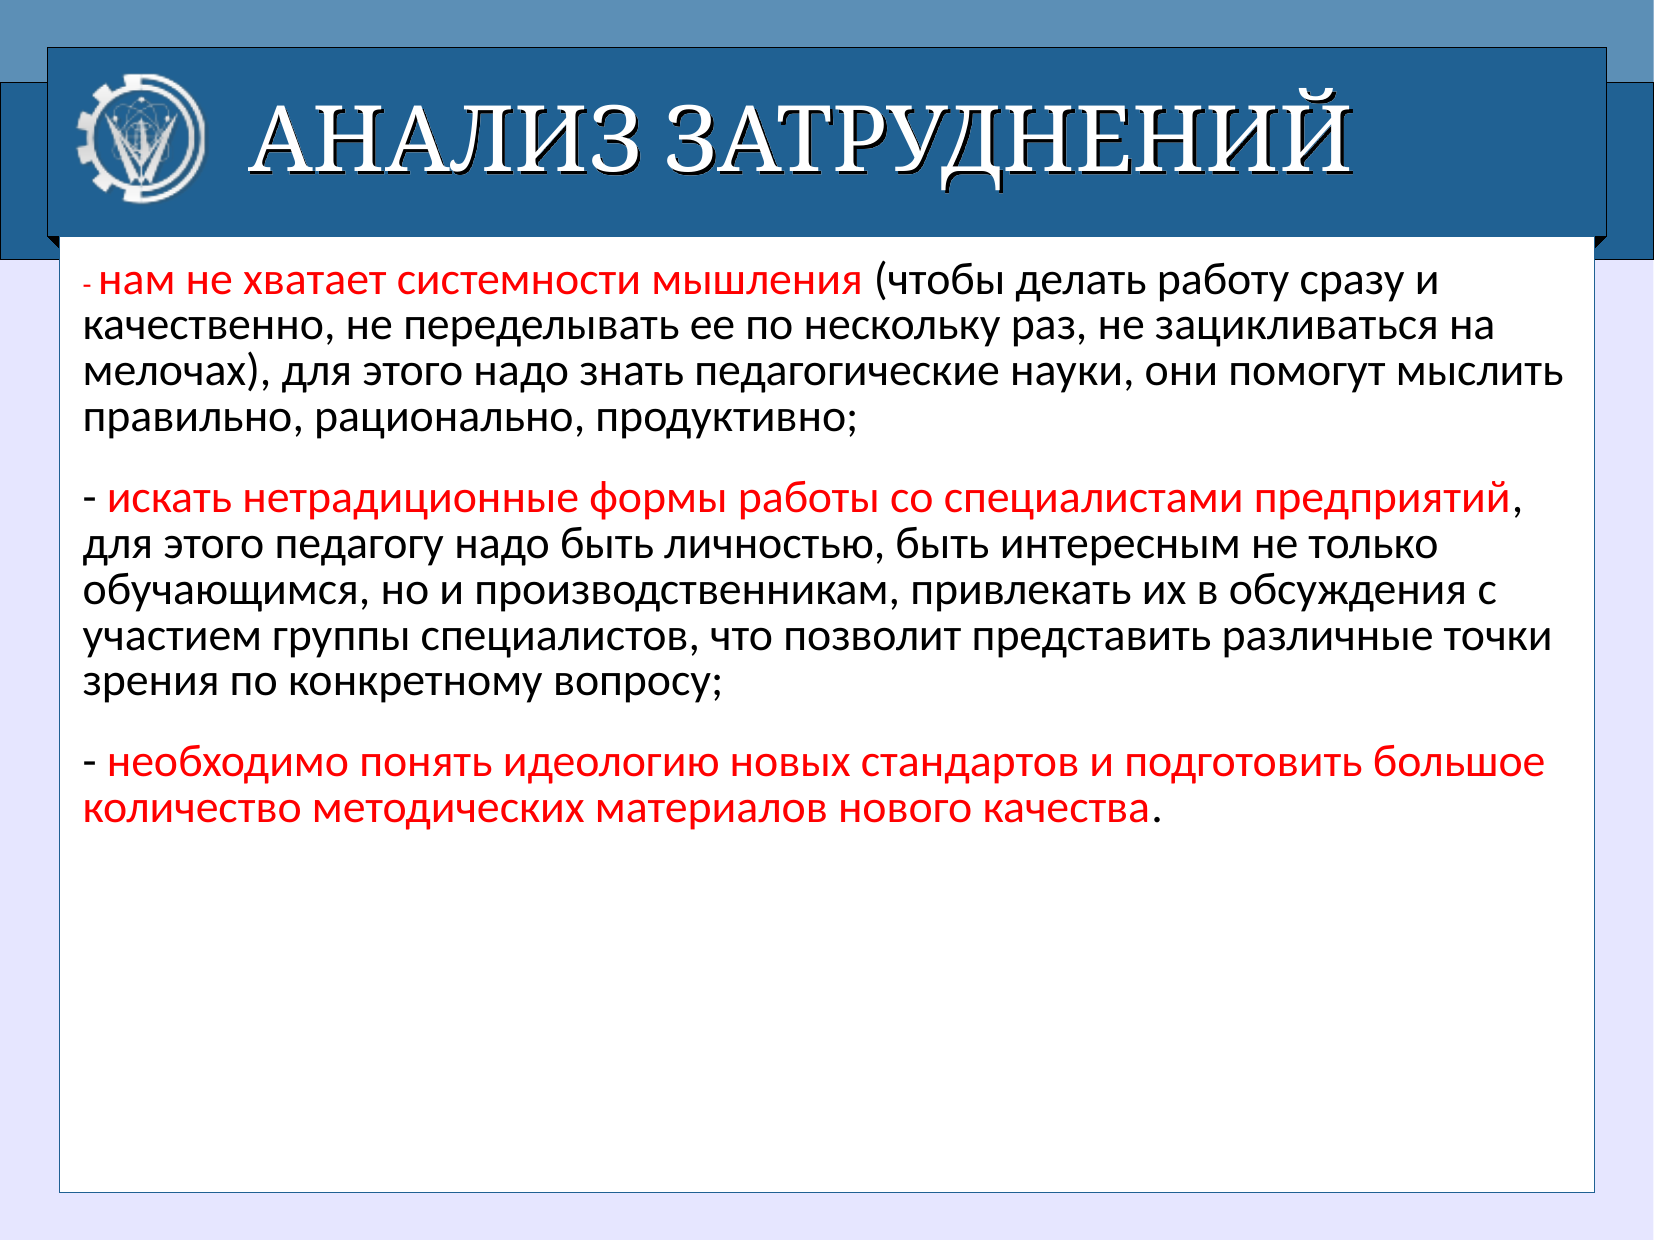

# АНАЛИЗ ЗАТРУДНЕНИЙ
- нам не хватает системности мышления (чтобы делать работу сразу и качественно, не переделывать ее по нескольку раз, не зацикливаться на мелочах), для этого надо знать педагогические науки, они помогут мыслить правильно, рационально, продуктивно;
- искать нетрадиционные формы работы со специалистами предприятий, для этого педагогу надо быть личностью, быть интересным не только обучающимся, но и производственникам, привлекать их в обсуждения с участием группы специалистов, что позволит представить различные точки зрения по конкретному вопросу;
- необходимо понять идеологию новых стандартов и подготовить большое количество методических материалов нового качества.